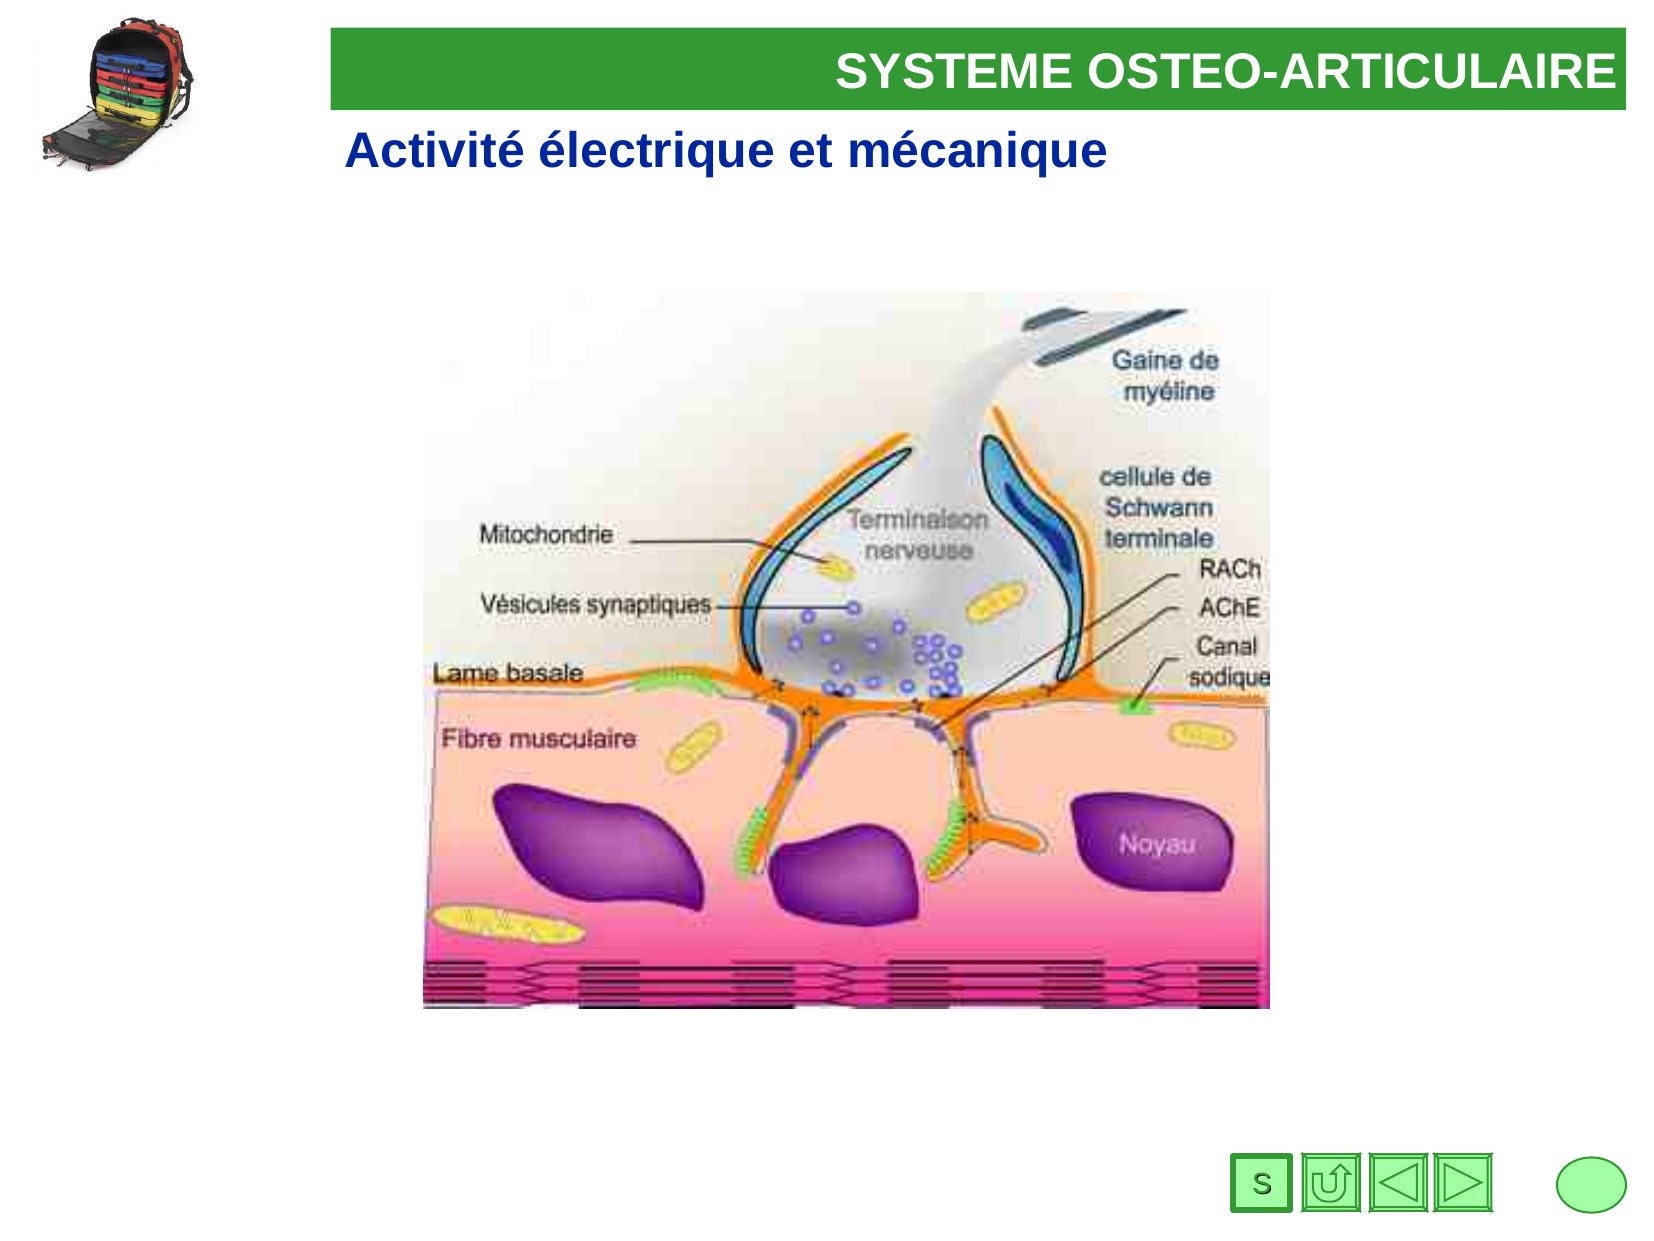

SYSTEME OSTEO-ARTICULAIRE
# Activité électrique et mécanique